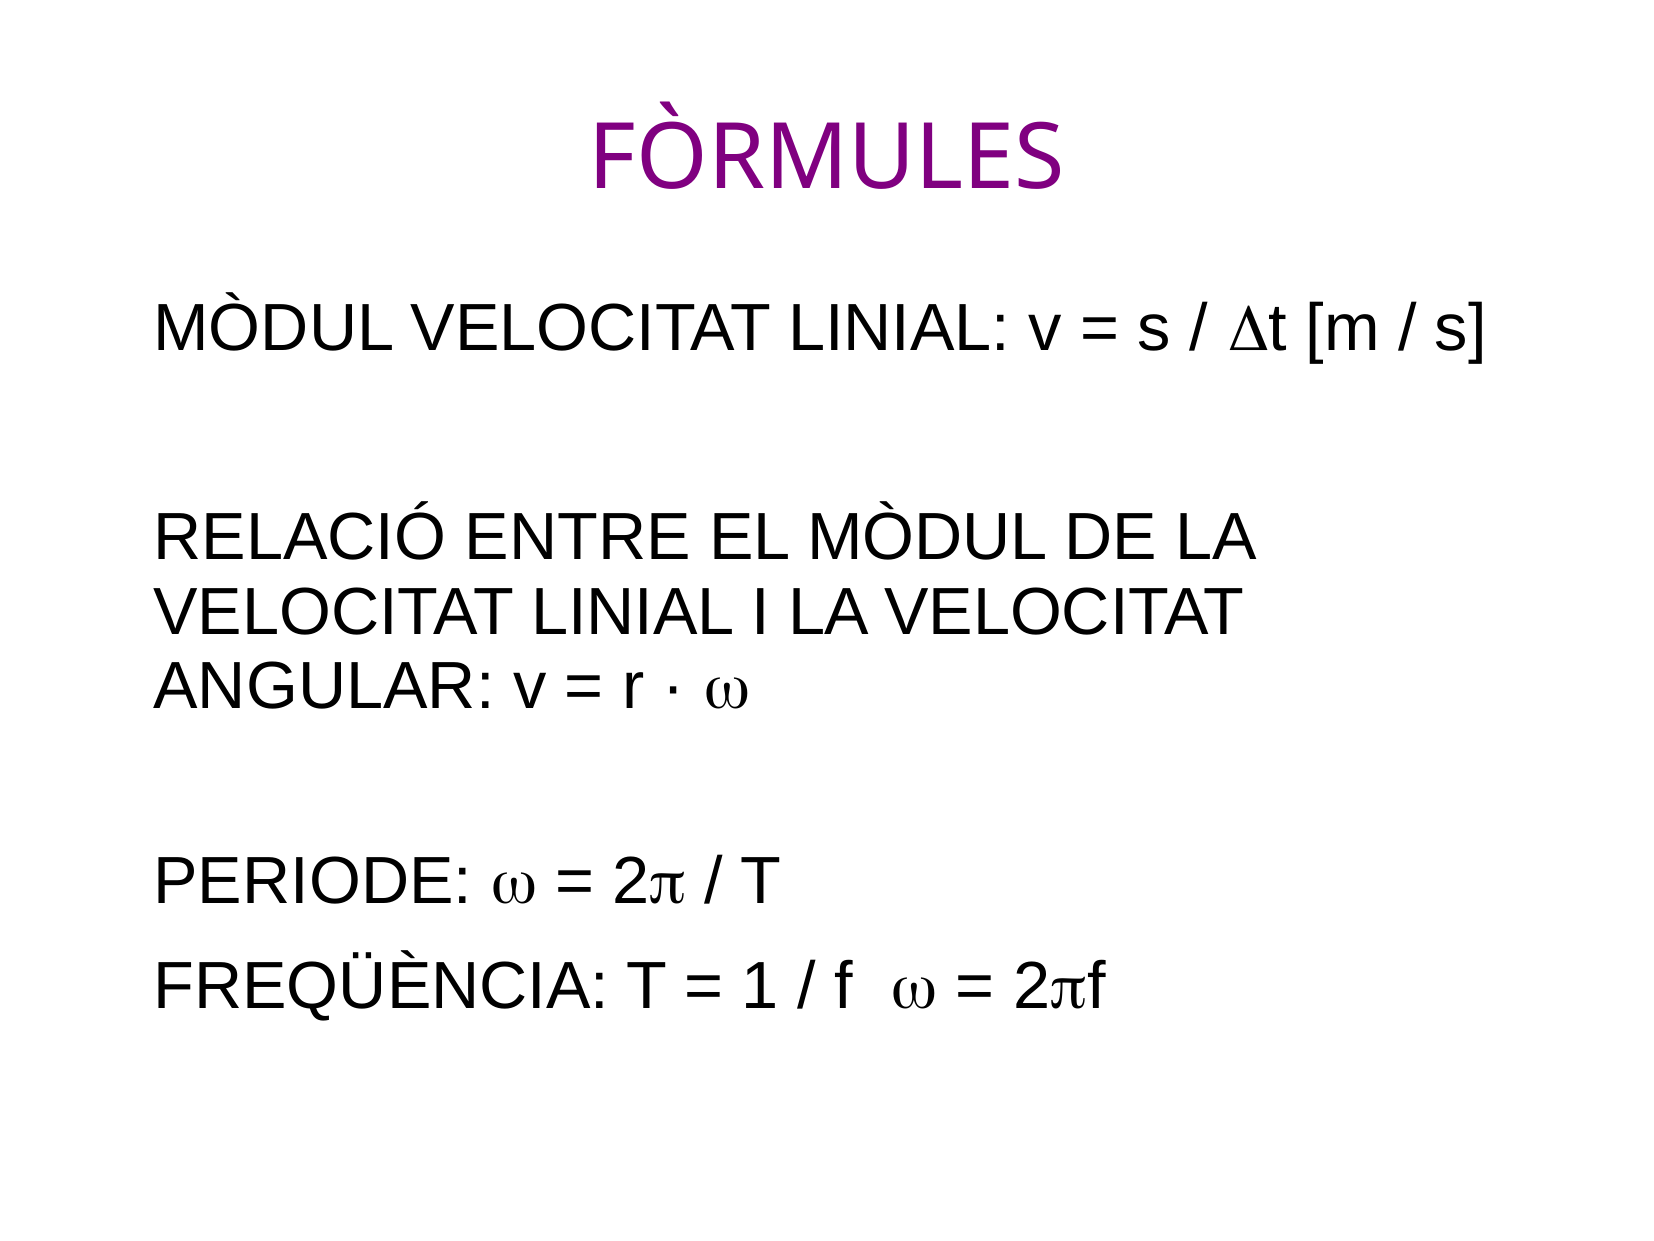

# FÒRMULES
MÒDUL VELOCITAT LINIAL: v = s / Dt [m / s]
RELACIÓ ENTRE EL MÒDUL DE LA VELOCITAT LINIAL I LA VELOCITAT ANGULAR: v = r · w
PERIODE: w = 2p / T
FREQÜÈNCIA: T = 1 / f 	w = 2pf